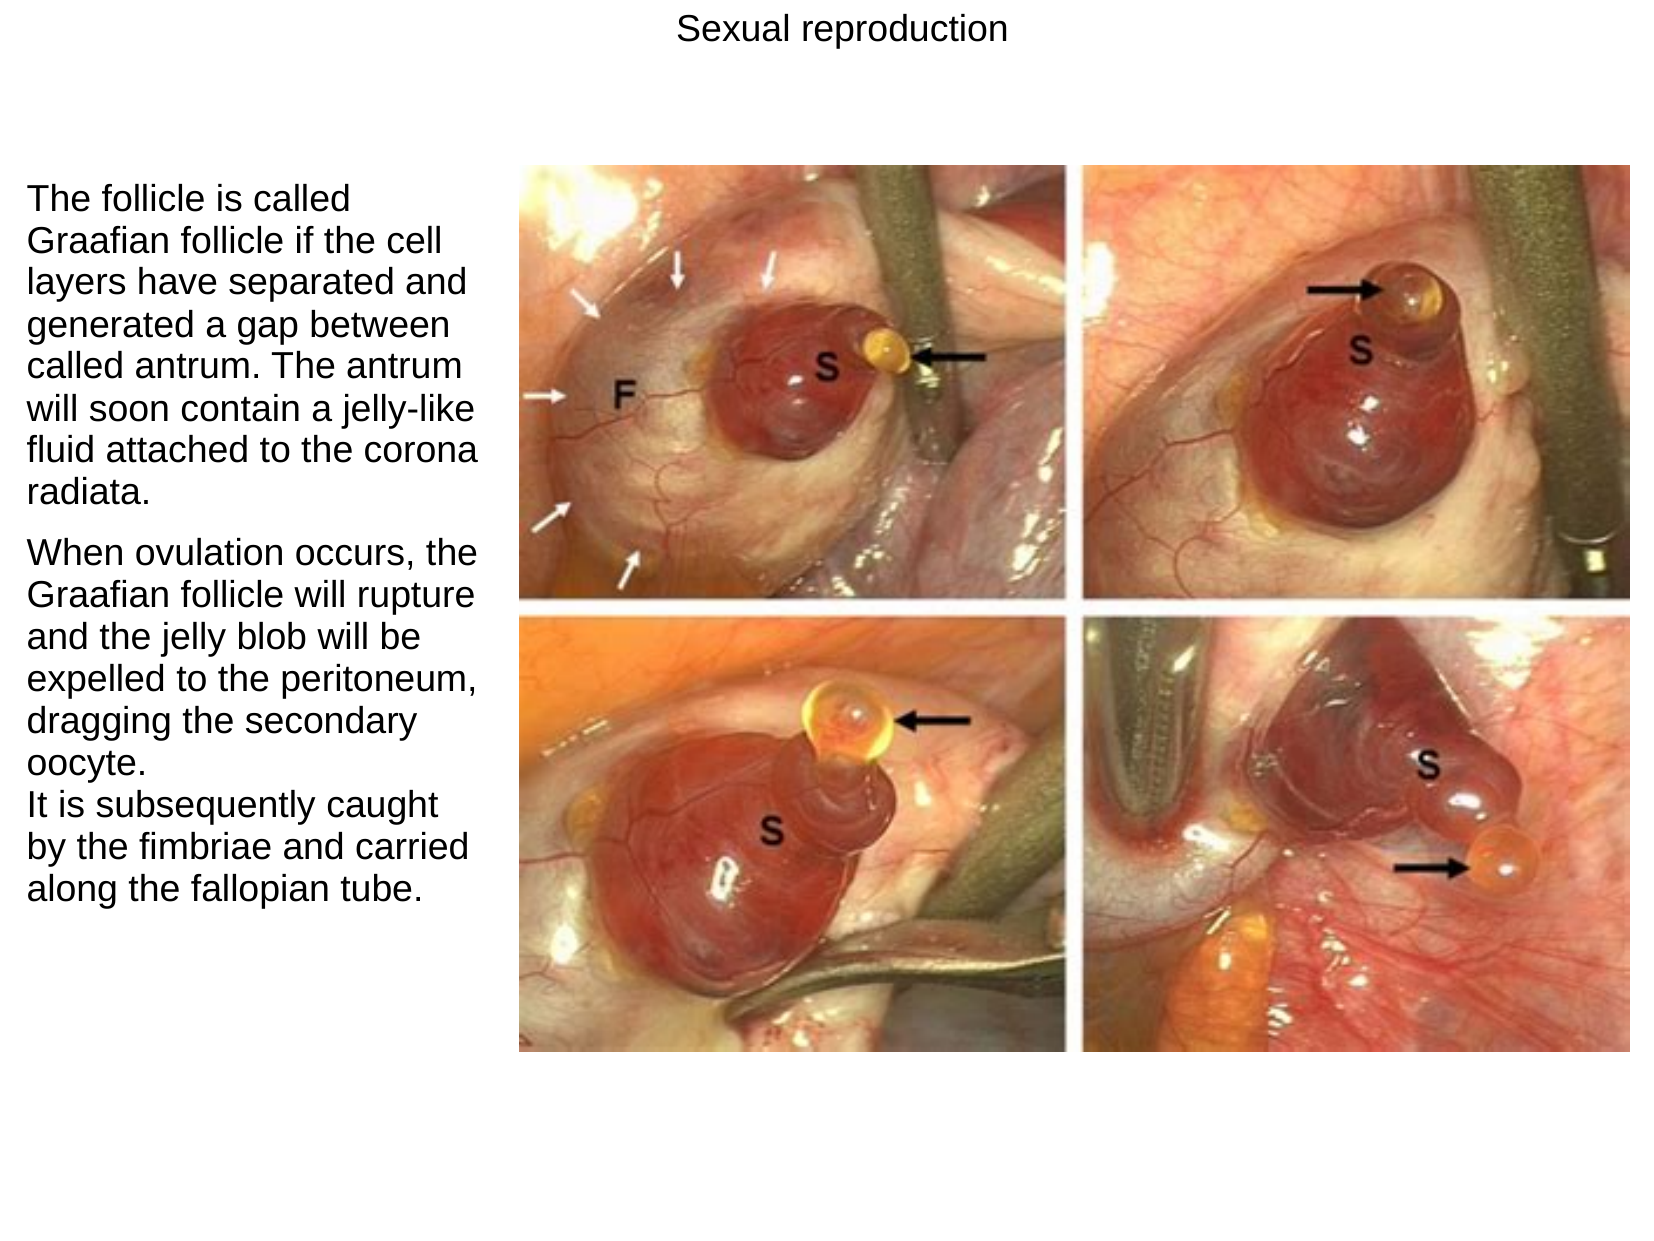

Sexual reproduction
The follicle is called Graafian follicle if the cell layers have separated and generated a gap between called antrum. The antrum will soon contain a jelly-like fluid attached to the corona radiata.
When ovulation occurs, the Graafian follicle will rupture and the jelly blob will be expelled to the peritoneum, dragging the secondary oocyte.
It is subsequently caught by the fimbriae and carried along the fallopian tube.